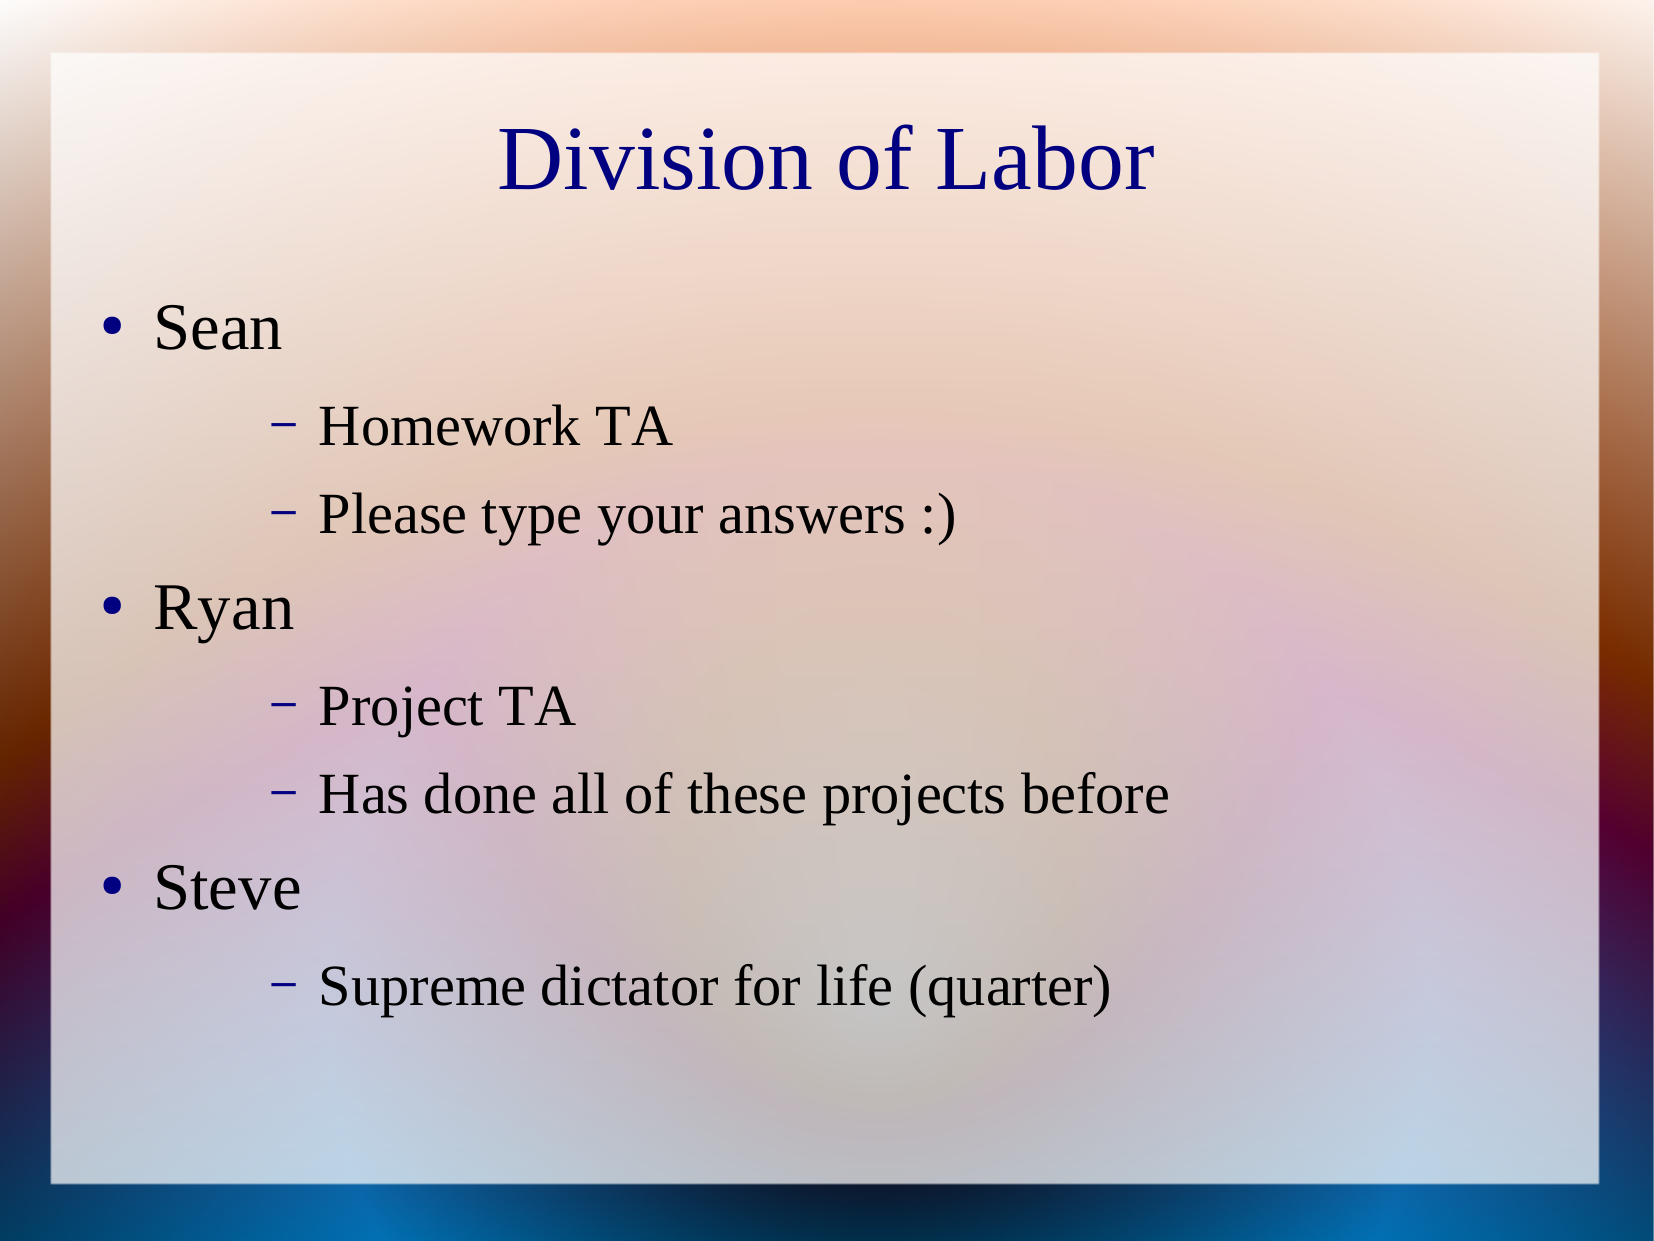

# Division of Labor
Sean
Homework TA
Please type your answers :)
Ryan
Project TA
Has done all of these projects before
Steve
Supreme dictator for life (quarter)